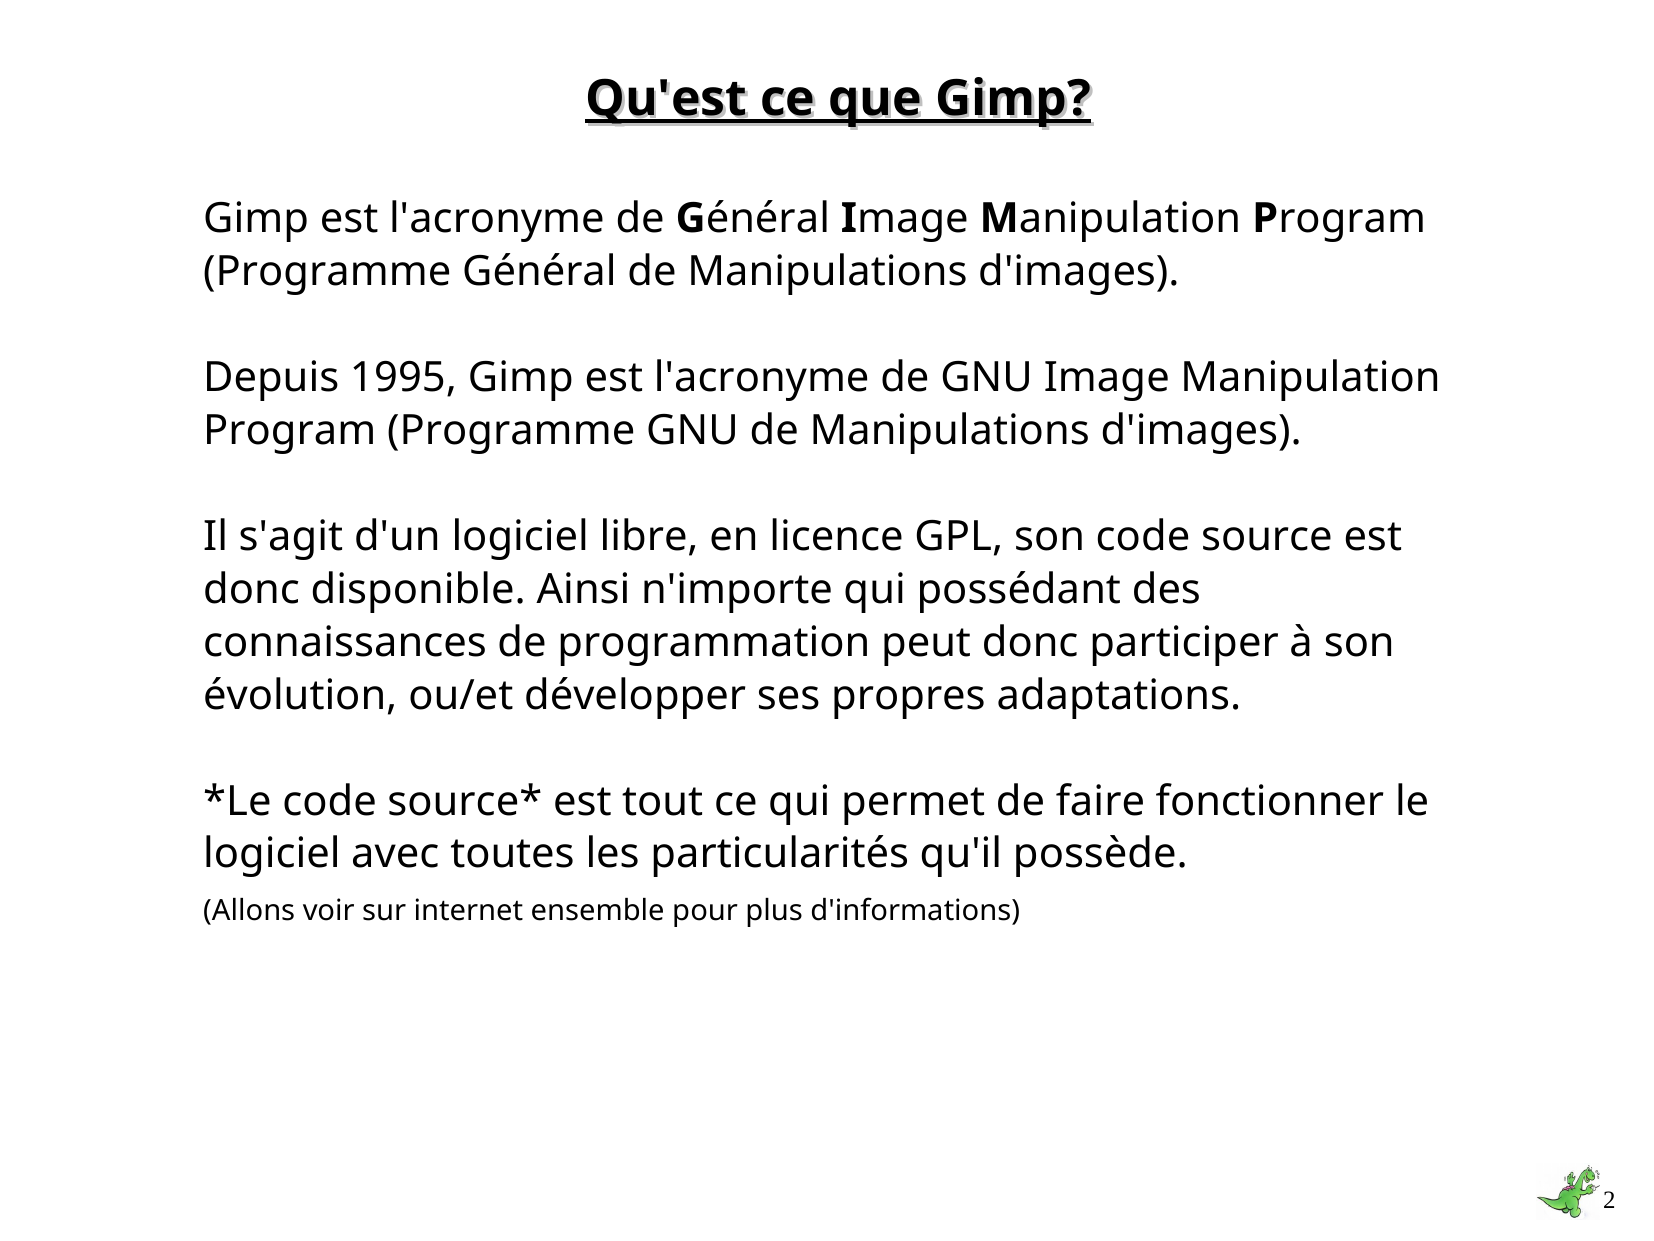

Qu'est ce que Gimp?
		Gimp est l'acronyme de Général Image Manipulation Program
		(Programme Général de Manipulations d'images).
		Depuis 1995, Gimp est l'acronyme de GNU Image Manipulation
		Program (Programme GNU de Manipulations d'images).
		Il s'agit d'un logiciel libre, en licence GPL, son code source est
		donc disponible. Ainsi n'importe qui possédant des
		connaissances de programmation peut donc participer à son
		évolution, ou/et développer ses propres adaptations.
		*Le code source* est tout ce qui permet de faire fonctionner le
		logiciel avec toutes les particularités qu'il possède.
		(Allons voir sur internet ensemble pour plus d'informations)
2